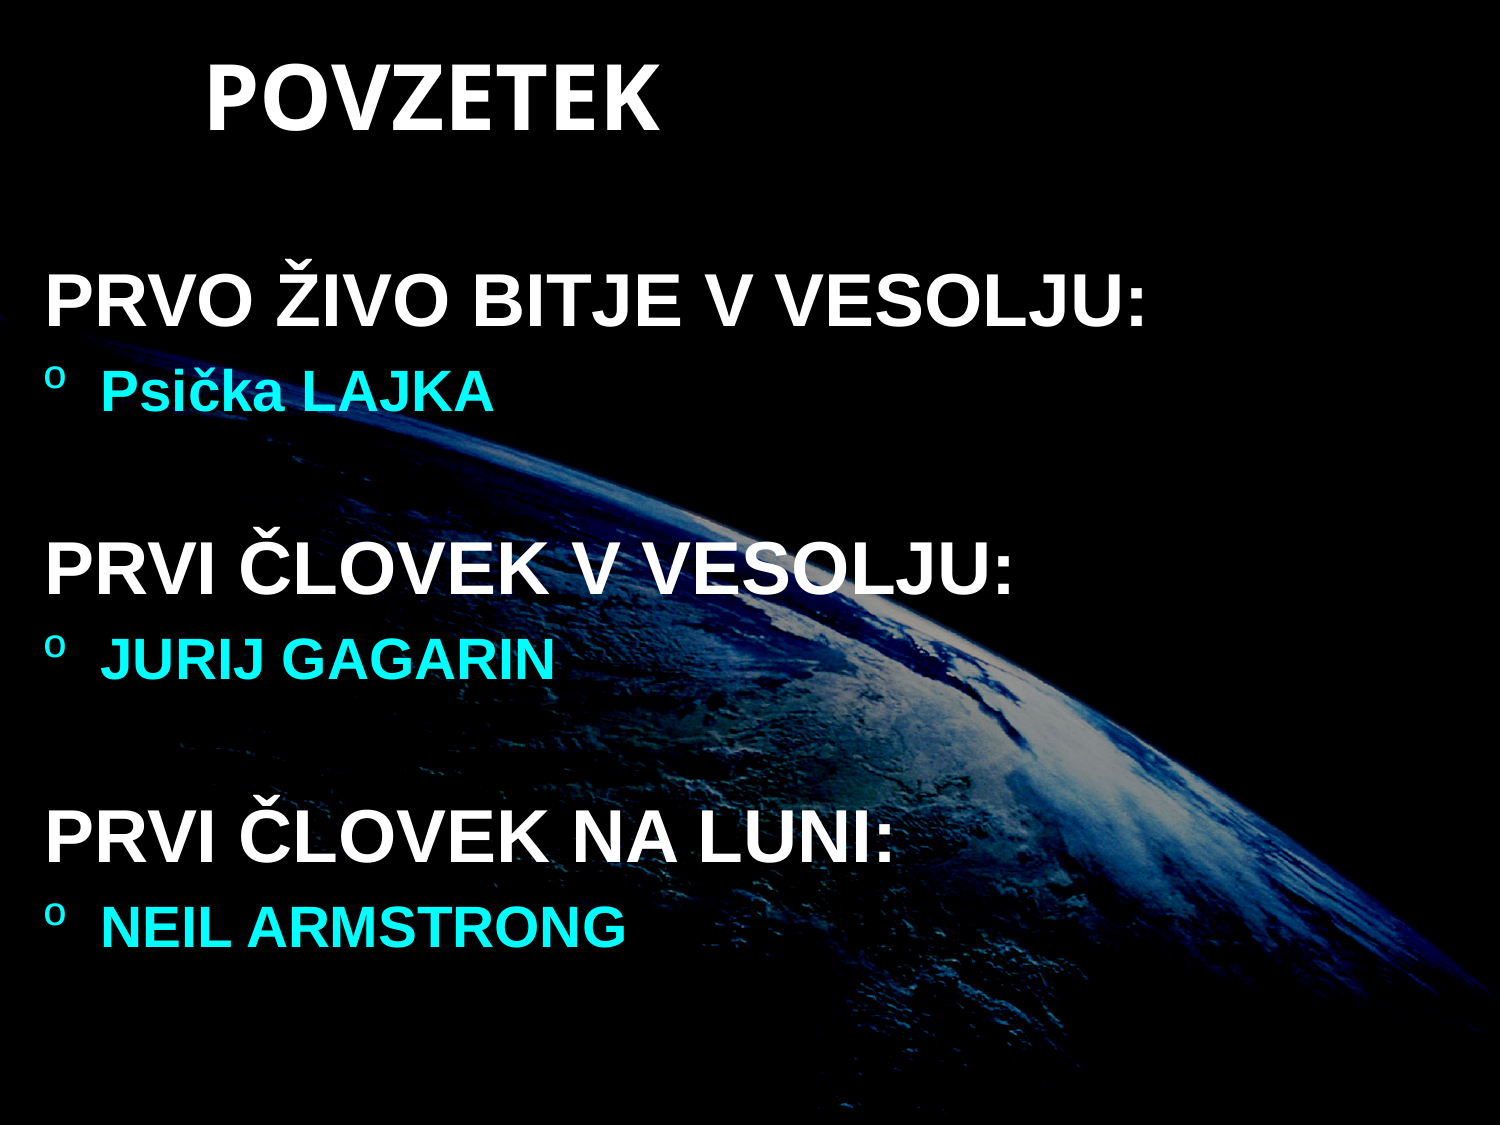

# POVZETEK
PRVO ŽIVO BITJE V VESOLJU:
Psička LAJKA
PRVI ČLOVEK V VESOLJU:
JURIJ GAGARIN
PRVI ČLOVEK NA LUNI:
NEIL ARMSTRONG